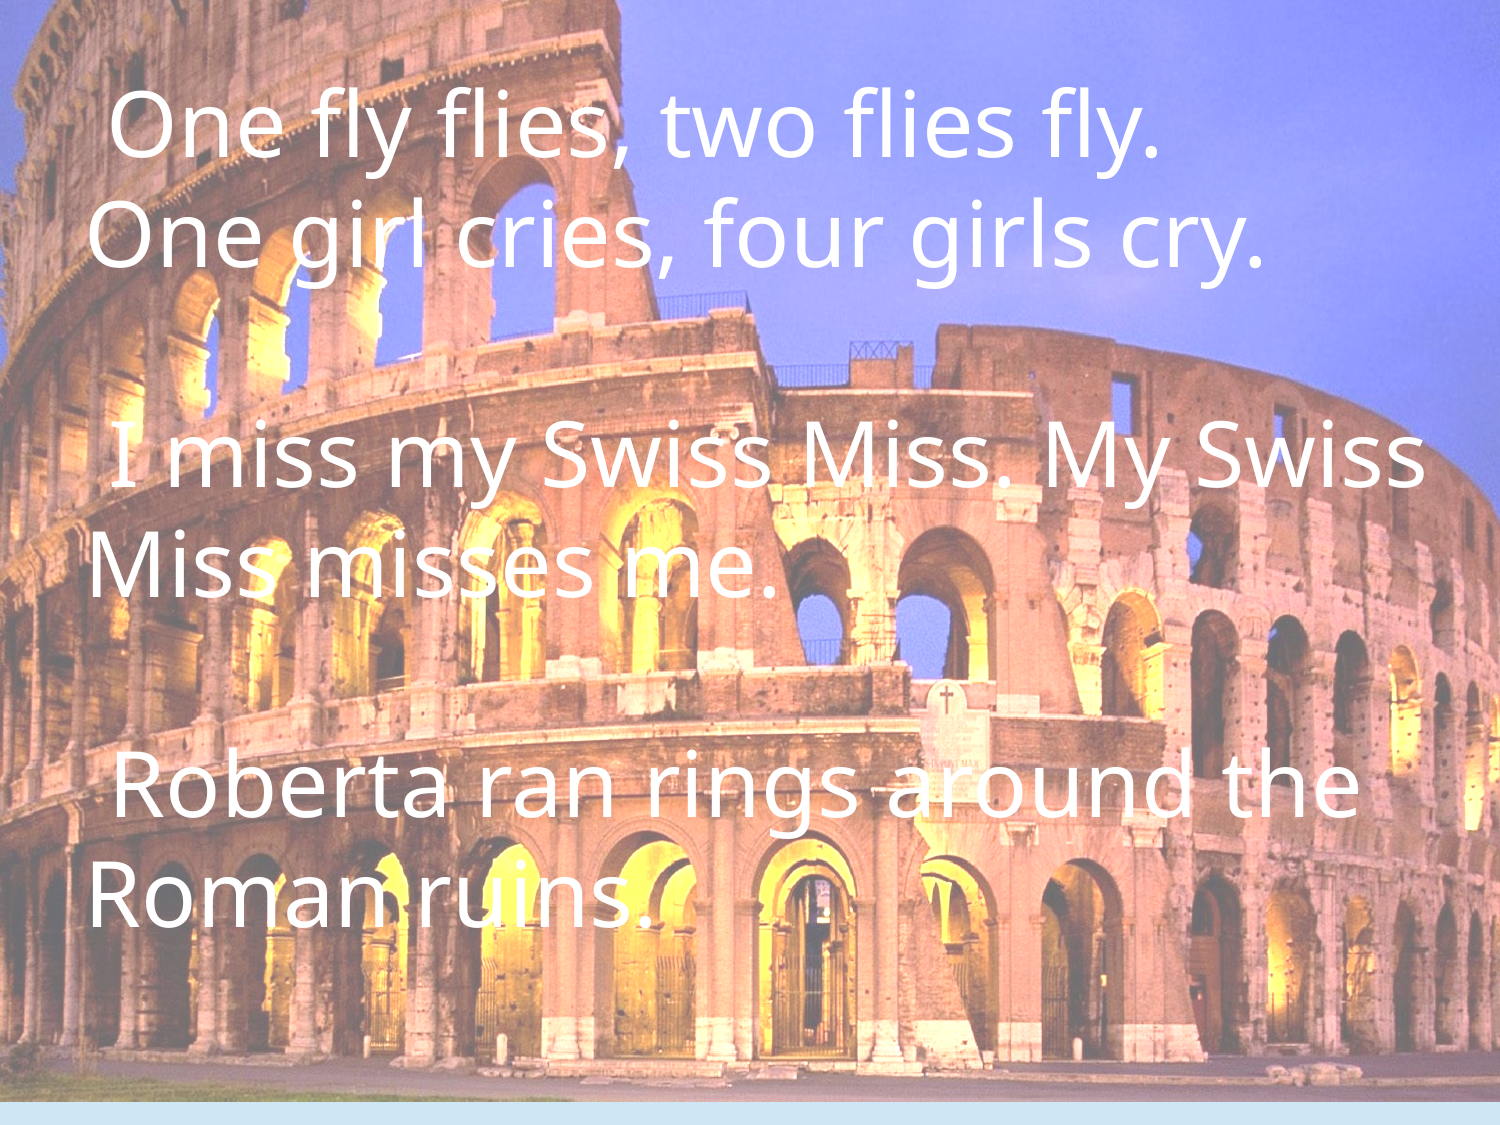

One fly flies, two flies fly.
One girl cries, four girls cry.
 I miss my Swiss Miss. My Swiss Miss misses me.
 Roberta ran rings around the Roman ruins.